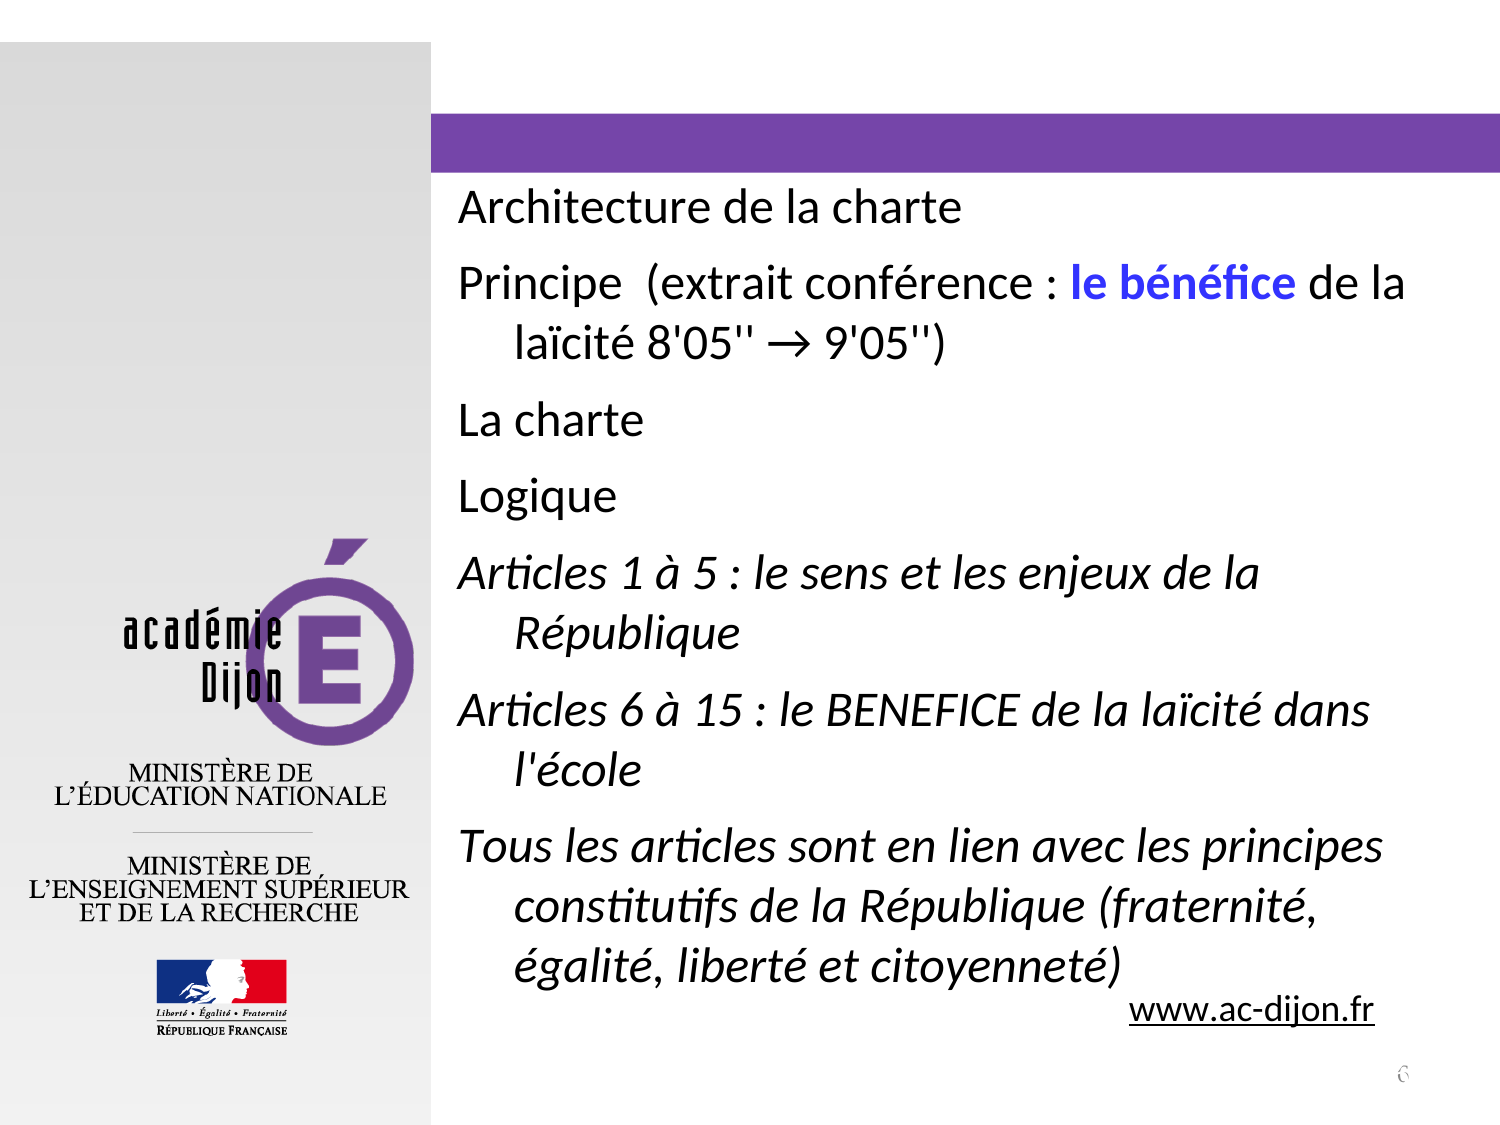

Architecture de la charte
Principe (extrait conférence : le bénéfice de la laïcité 8'05'' → 9'05'')
La charte
Logique
Articles 1 à 5 : le sens et les enjeux de la République
Articles 6 à 15 : le BENEFICE de la laïcité dans l'école
Tous les articles sont en lien avec les principes constitutifs de la République (fraternité, égalité, liberté et citoyenneté)
6